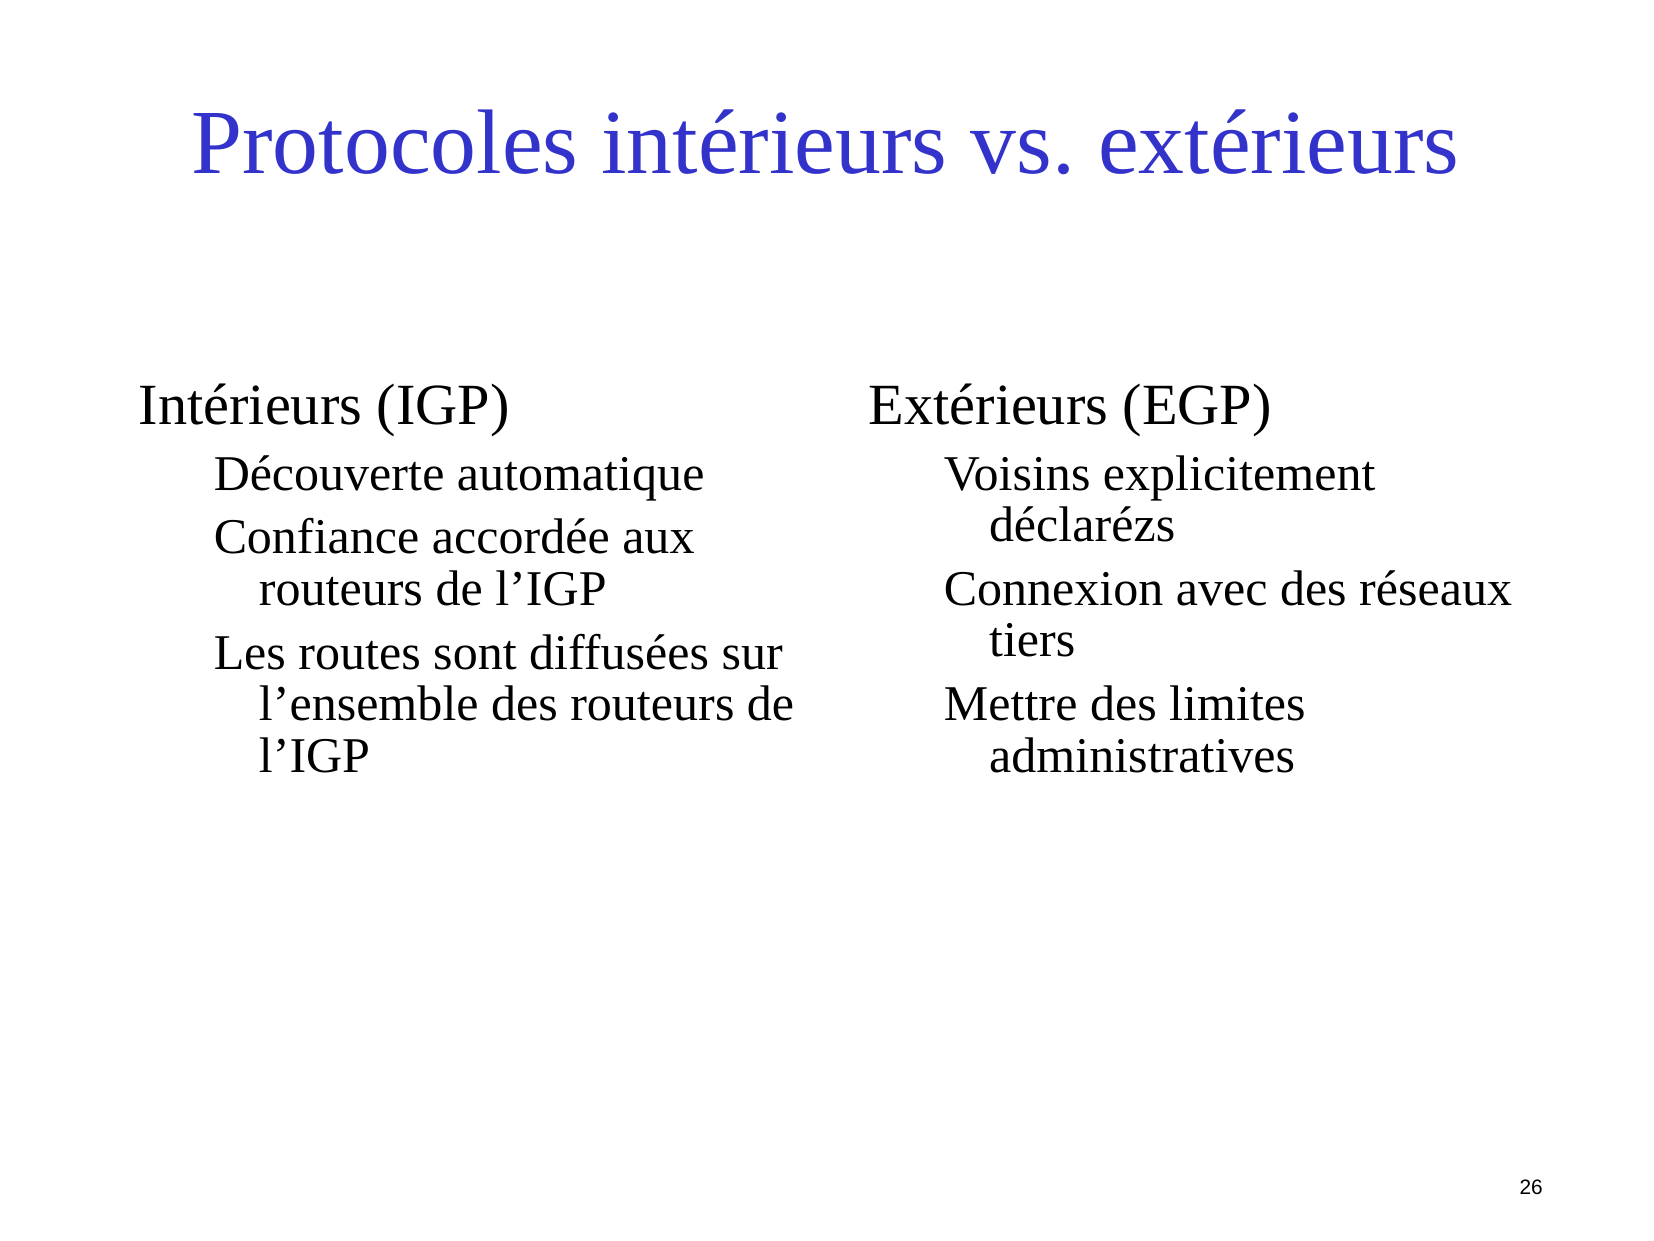

# Protocoles intérieurs vs. extérieurs
Intérieurs (IGP)‏
Découverte automatique
Confiance accordée aux routeurs de l’IGP
Les routes sont diffusées sur l’ensemble des routeurs de l’IGP
Extérieurs (EGP)‏
Voisins explicitement déclarézs
Connexion avec des réseaux tiers
Mettre des limites administratives